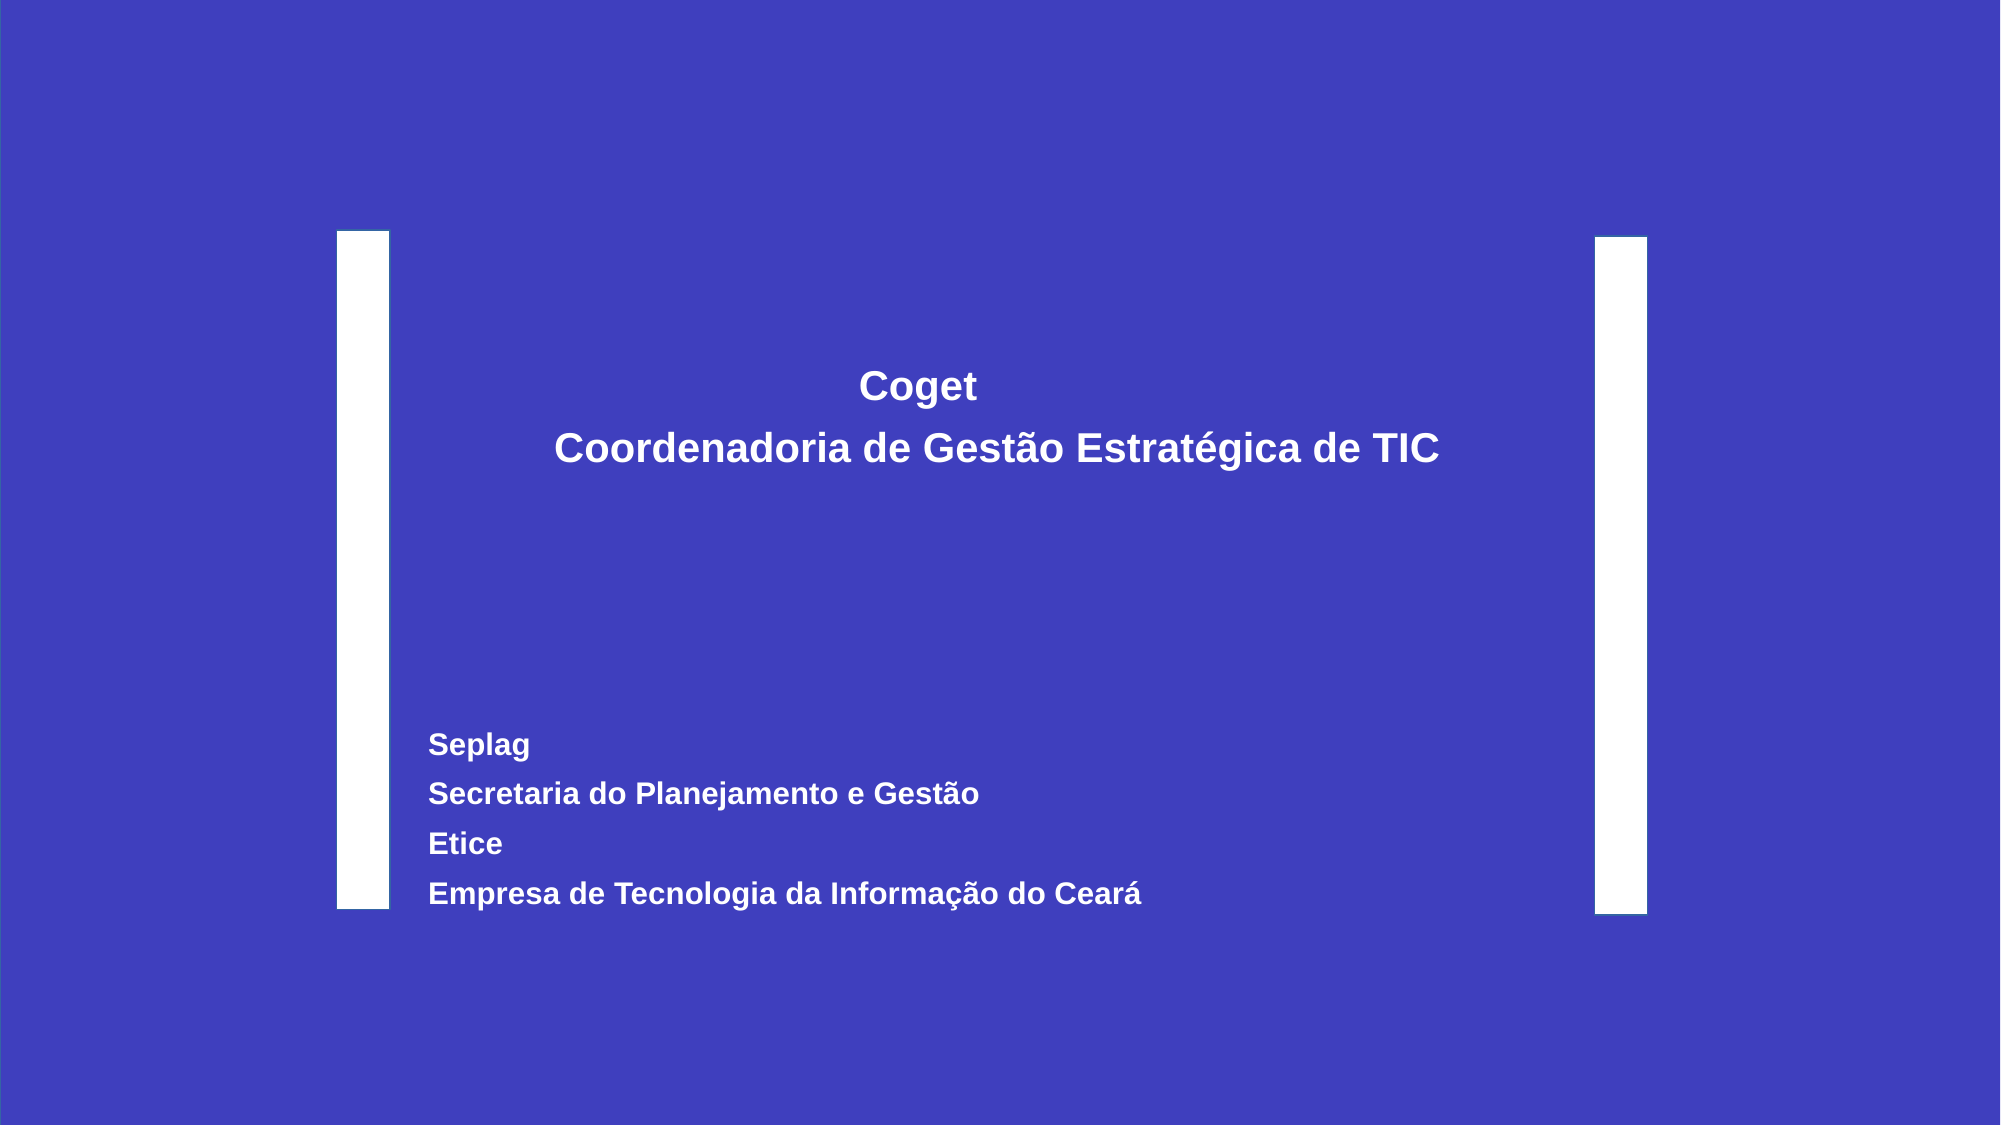

Coget
 Coordenadoria de Gestão Estratégica de TIC
Seplag
Secretaria do Planejamento e Gestão
Etice
Empresa de Tecnologia da Informação do Ceará